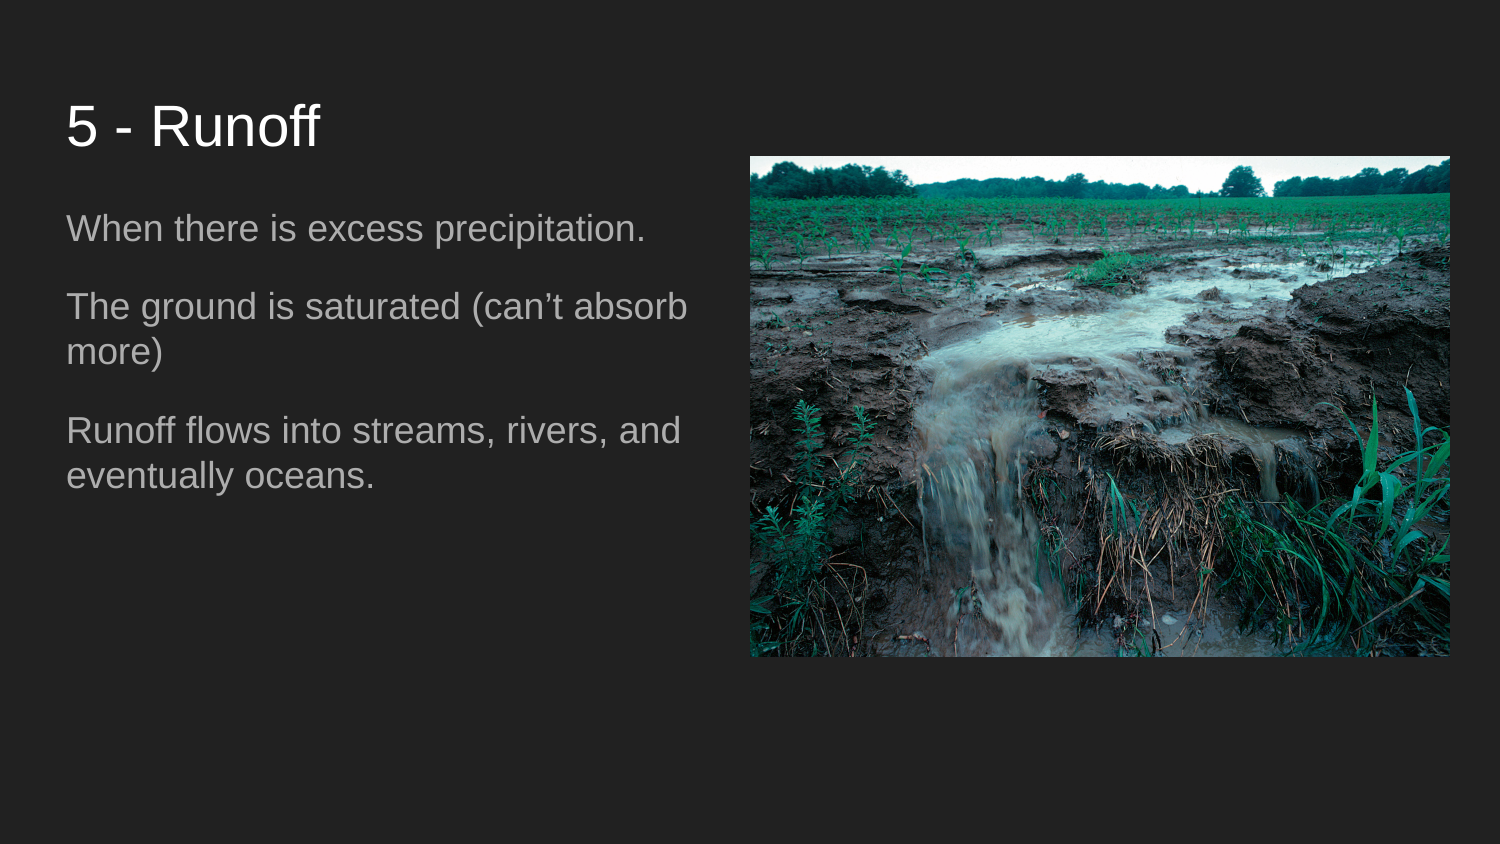

# 5 - Runoff
When there is excess precipitation.
The ground is saturated (can’t absorb more)
Runoff flows into streams, rivers, and eventually oceans.